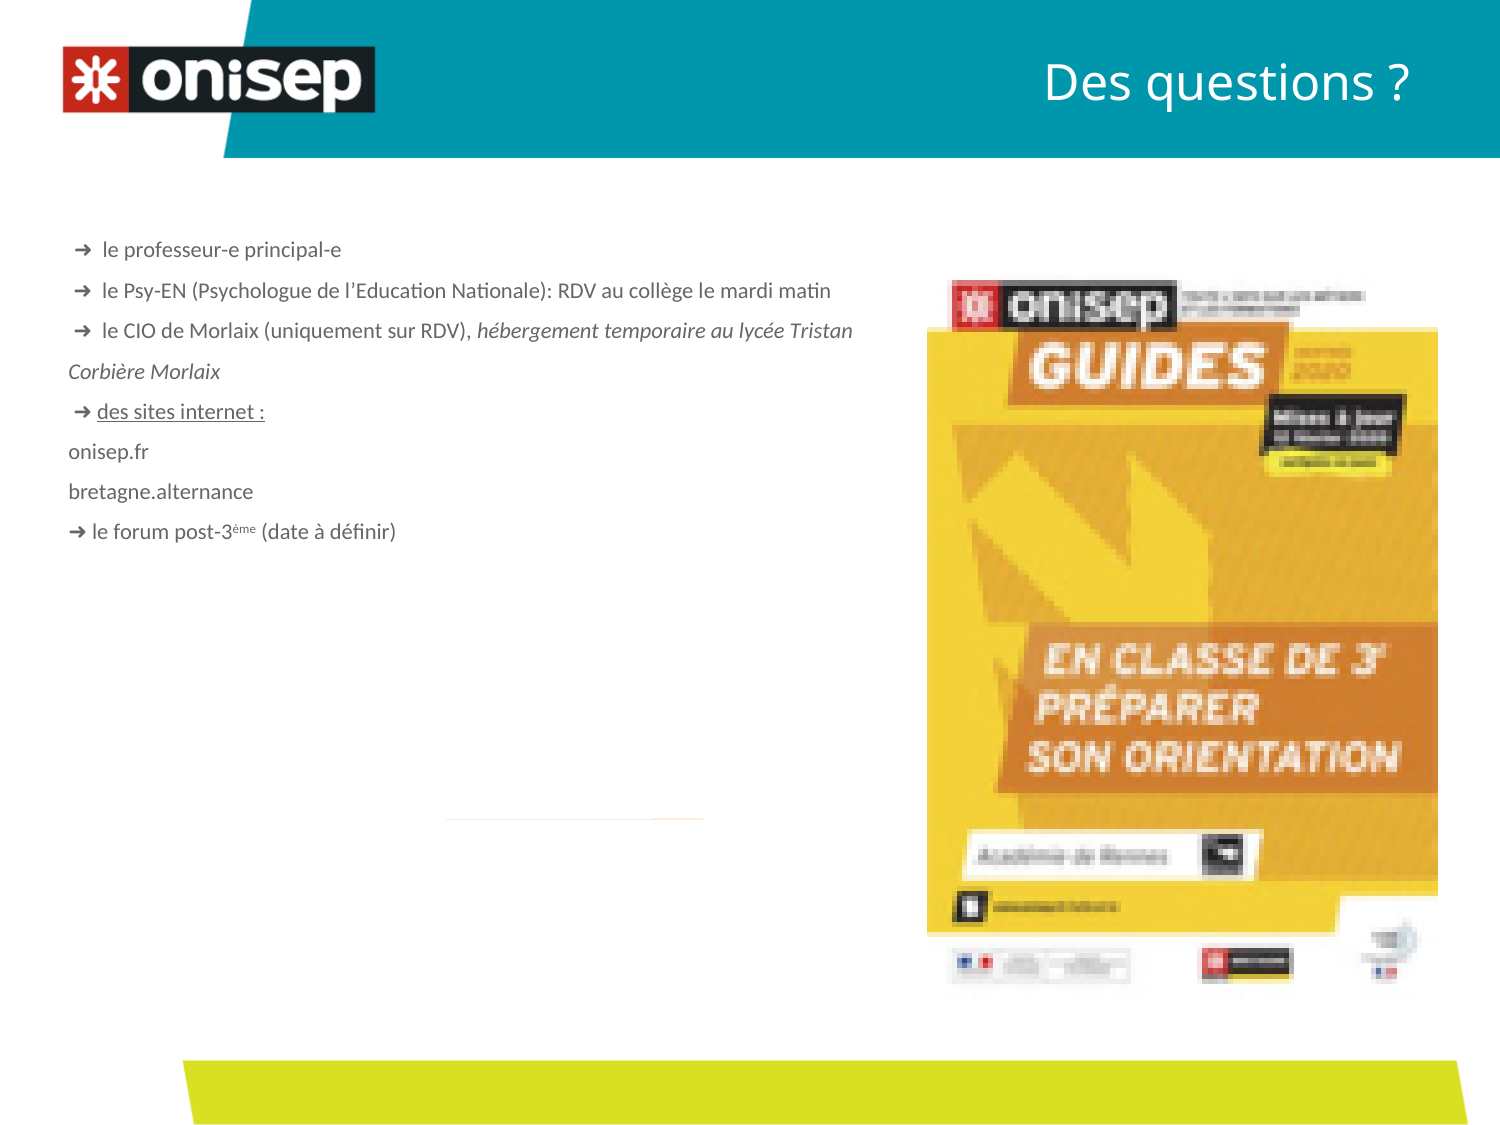

Des questions ?
 ➜ le professeur-e principal-e
 ➜ le Psy-EN (Psychologue de l’Education Nationale): RDV au collège le mardi matin
 ➜ le CIO de Morlaix (uniquement sur RDV), hébergement temporaire au lycée Tristan Corbière Morlaix
 ➜ des sites internet :
onisep.fr
bretagne.alternance
➜ le forum post-3ème (date à définir)